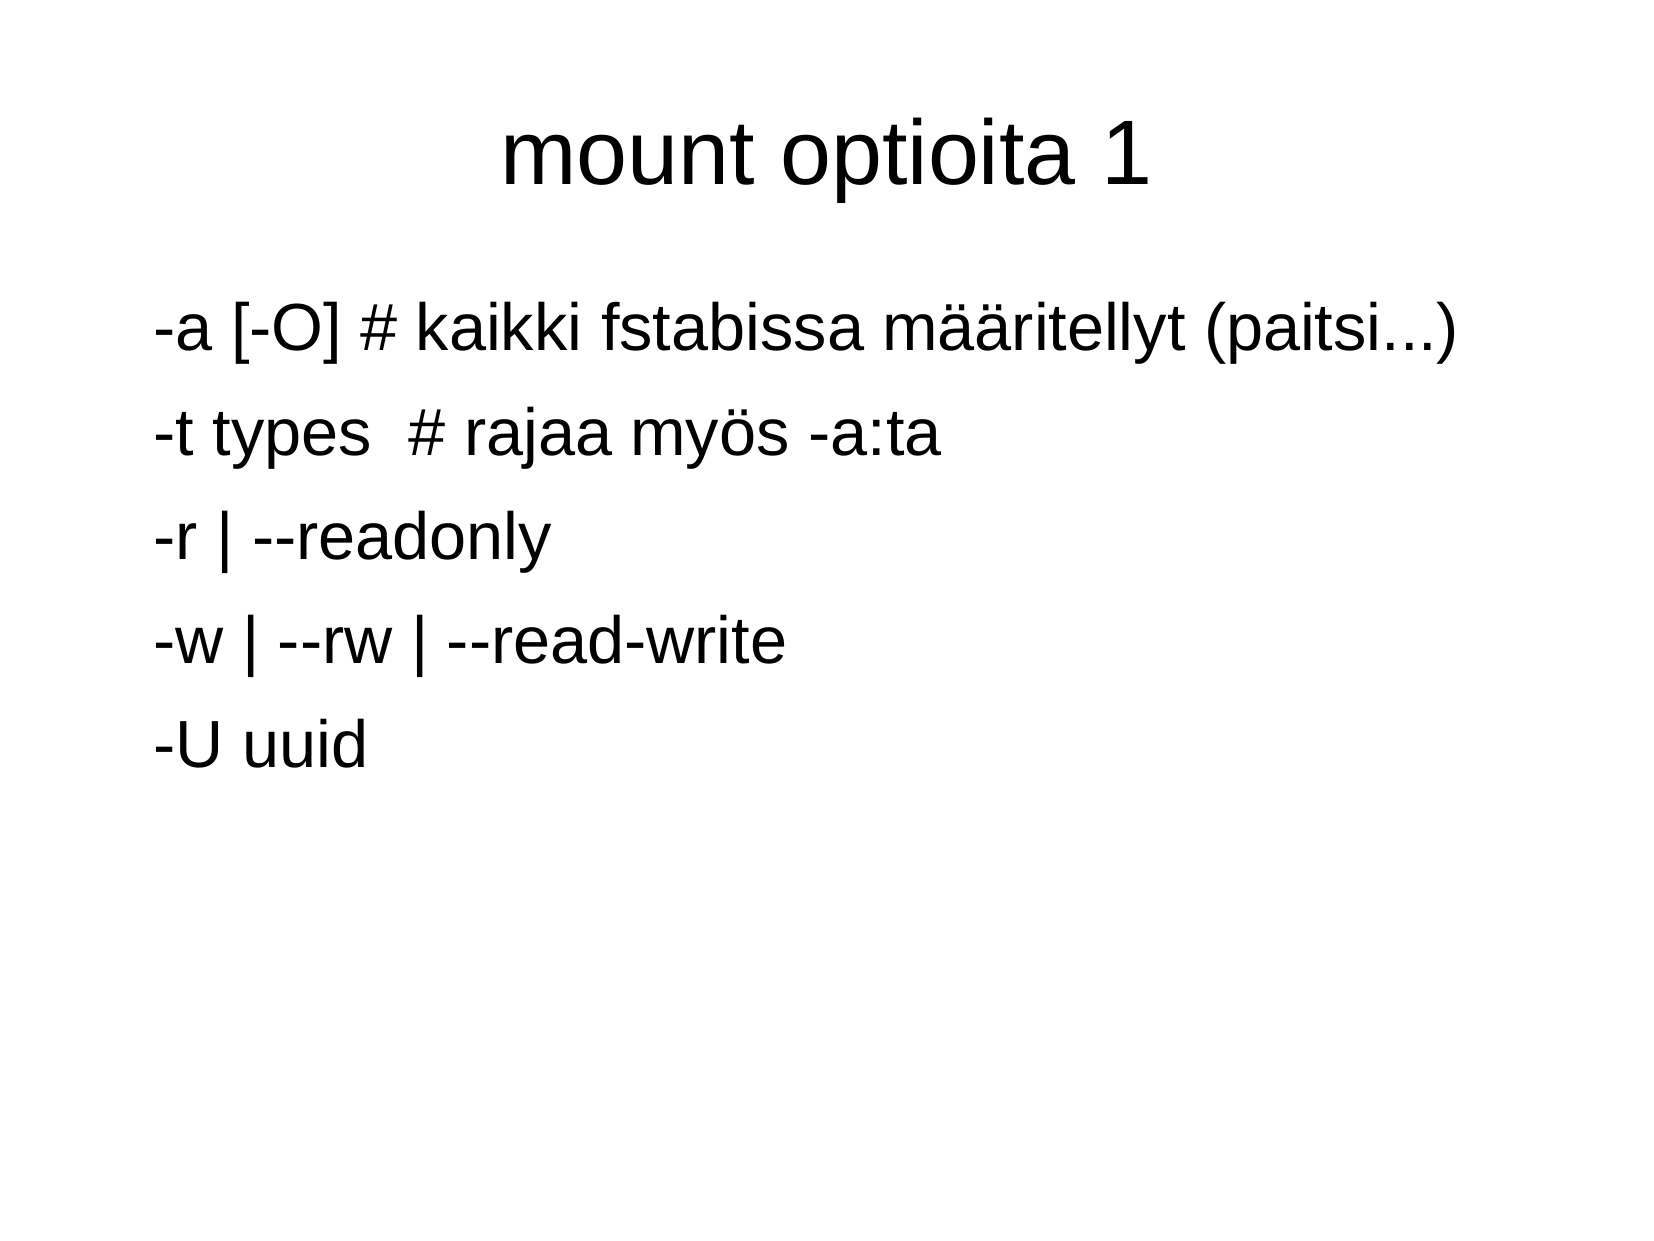

# mount optioita 1
-a [-O] # kaikki fstabissa määritellyt (paitsi...)
-t types # rajaa myös -a:ta
-r | --readonly
-w | --rw | --read-write
-U uuid